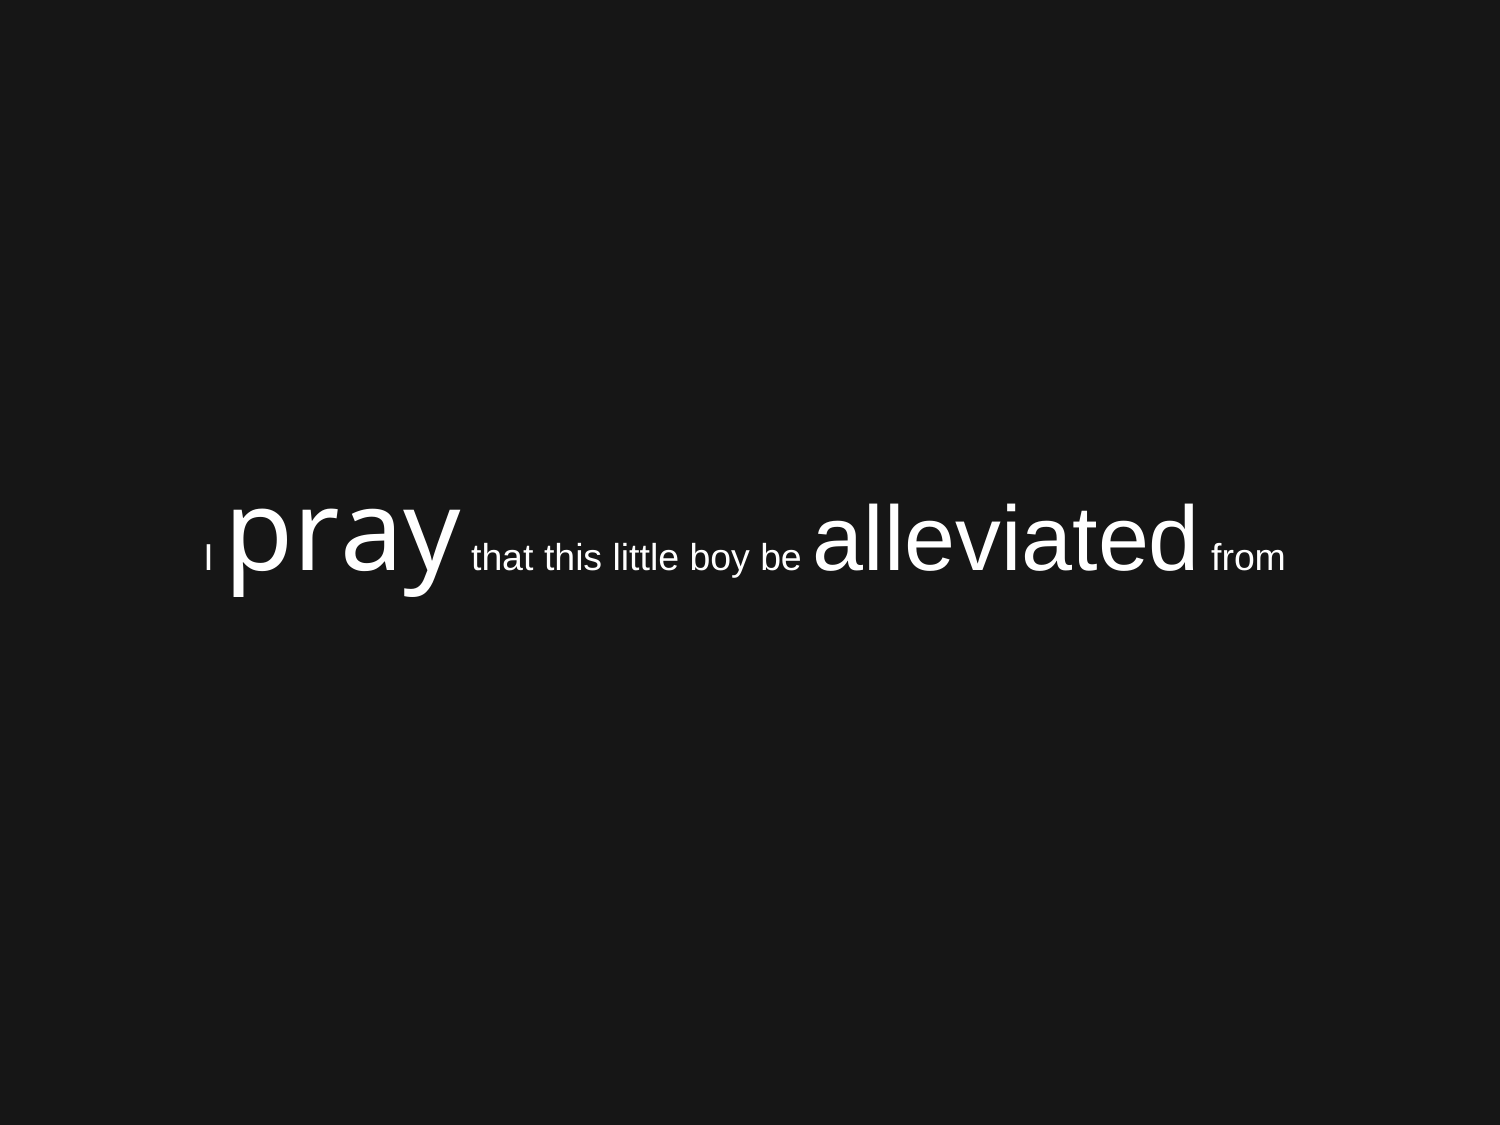

I pray that this little boy be alleviated from